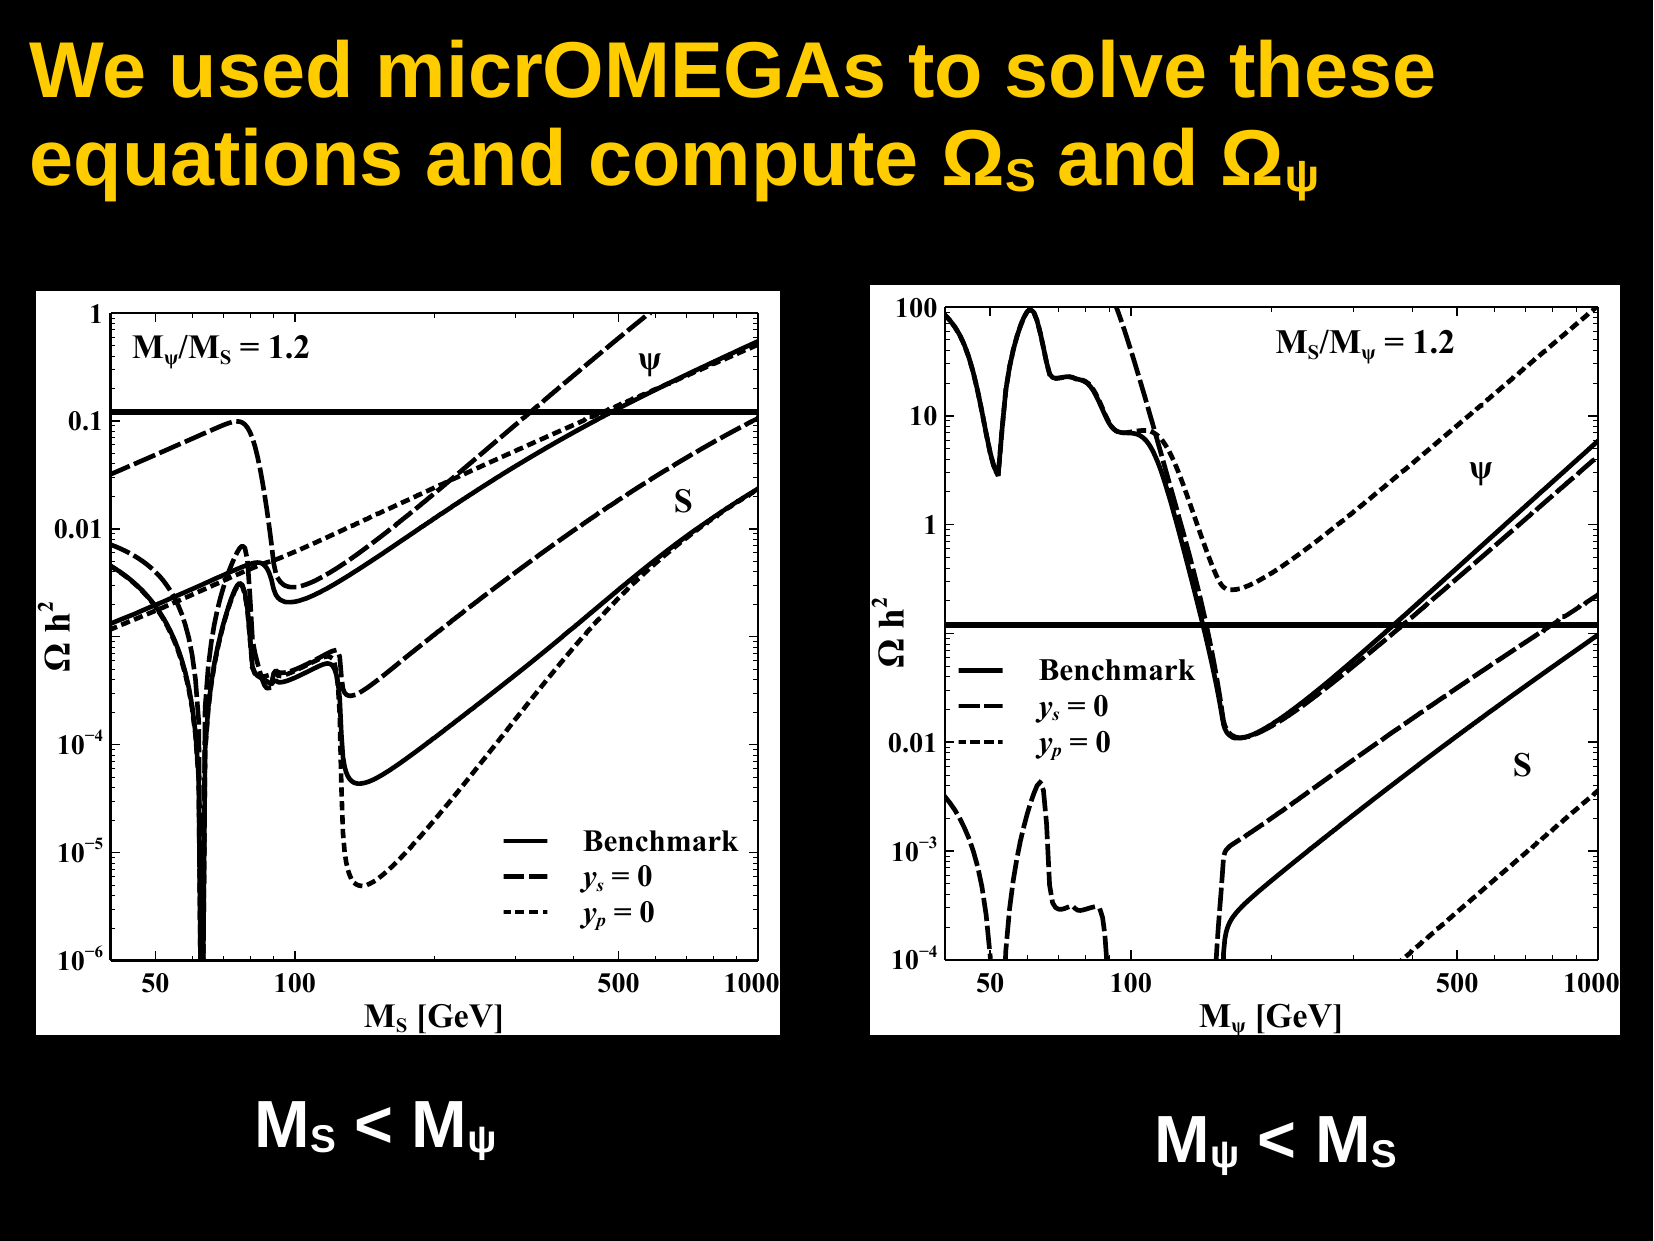

We used micrOMEGAs to solve these equations and compute ΩS and Ωψ
MS < Mψ
Mψ < MS